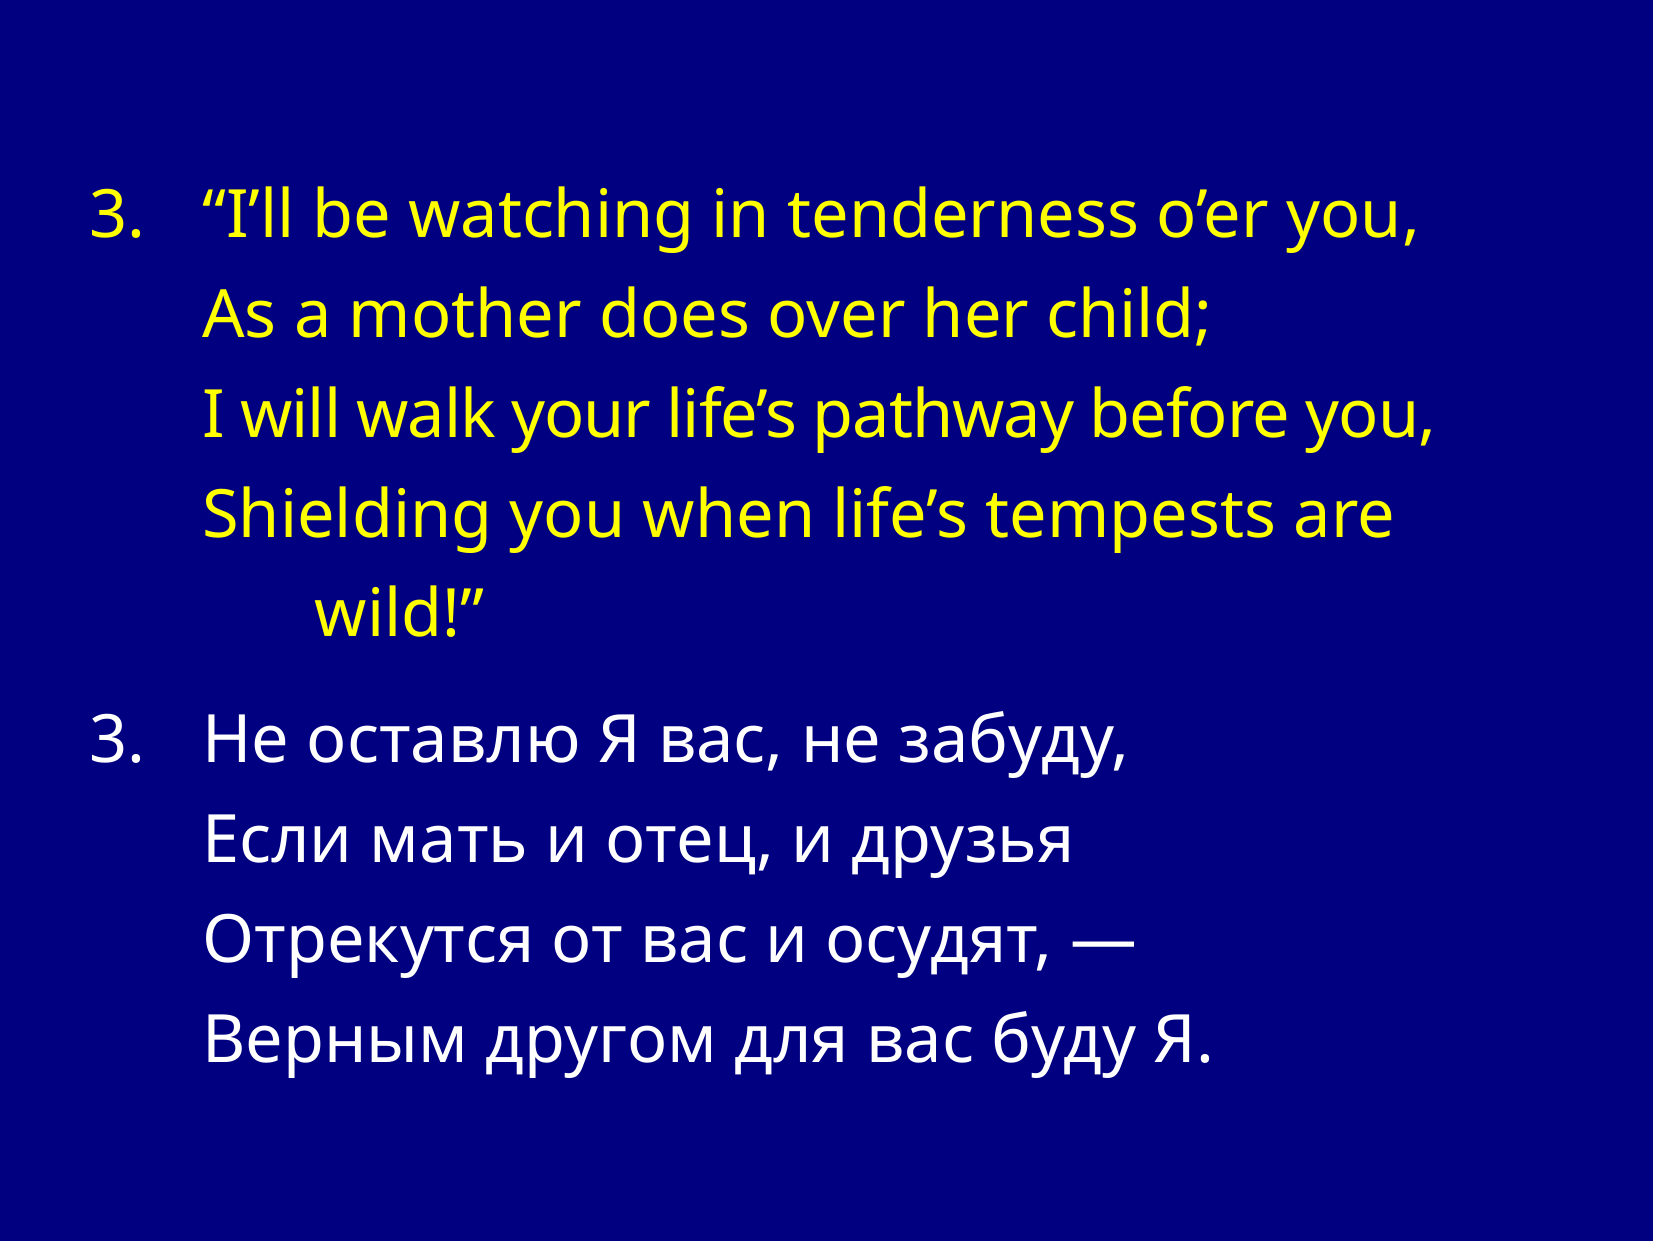

3.	“I’ll be watching in tenderness o’er you,
	As a mother does over her child;
	I will walk your life’s pathway before you,
	Shielding you when life’s tempests are
		wild!”
3.	Не оставлю Я вас, не забуду,
	Если мать и отец, и друзья
	Отрекутся от вас и осудят, —
	Верным другом для вас буду Я.